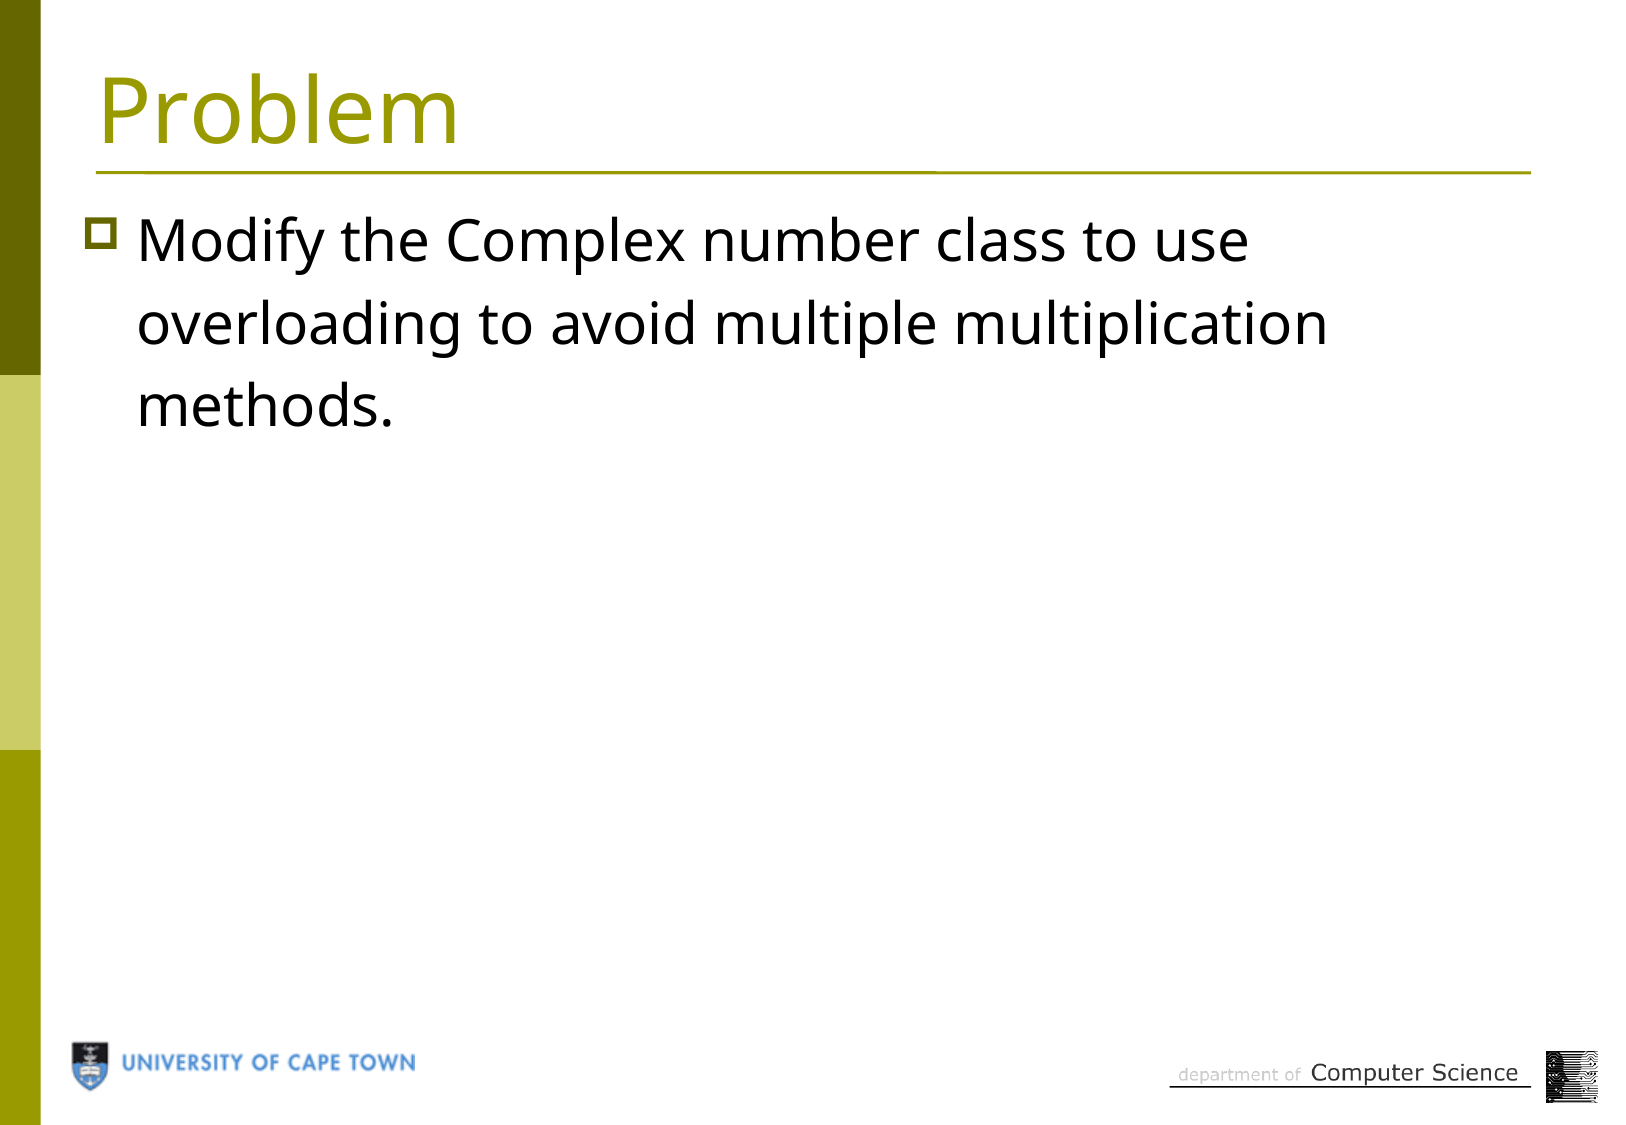

# Problem
Modify the Complex number class to use overloading to avoid multiple multiplication methods.